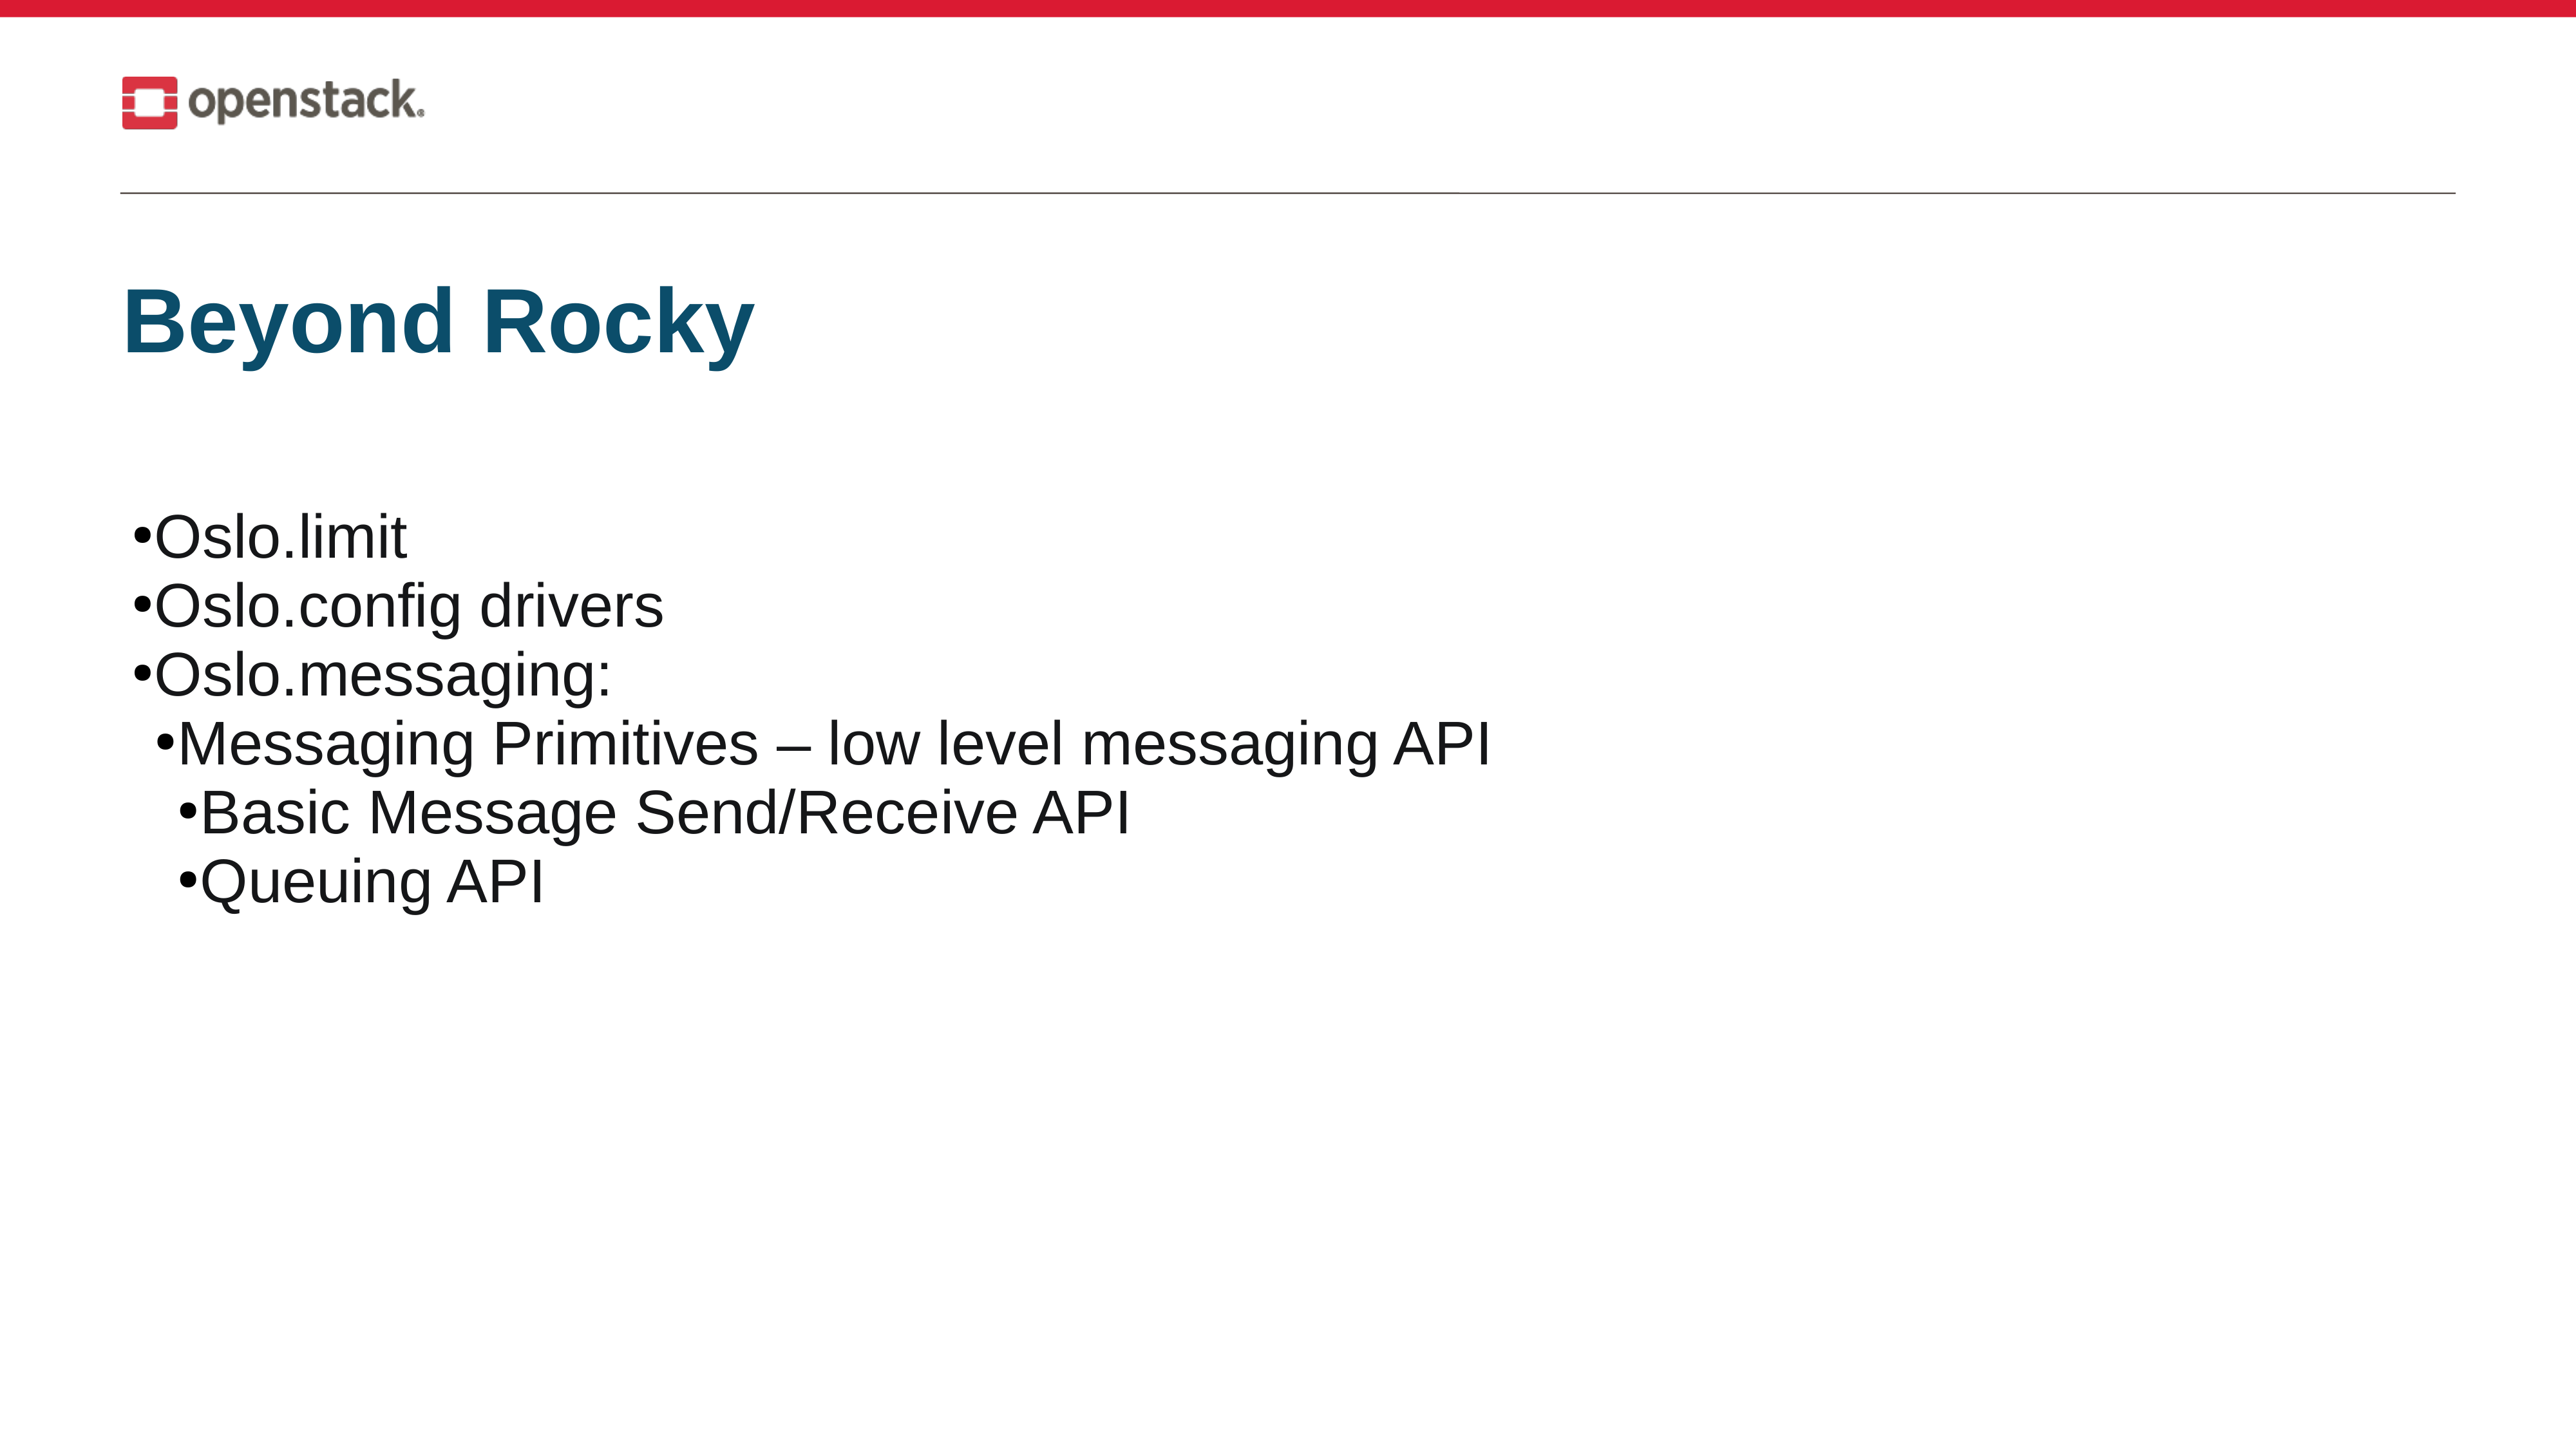

Beyond Rocky
Oslo.limit
Oslo.config drivers
Oslo.messaging:
Messaging Primitives – low level messaging API
Basic Message Send/Receive API
Queuing API